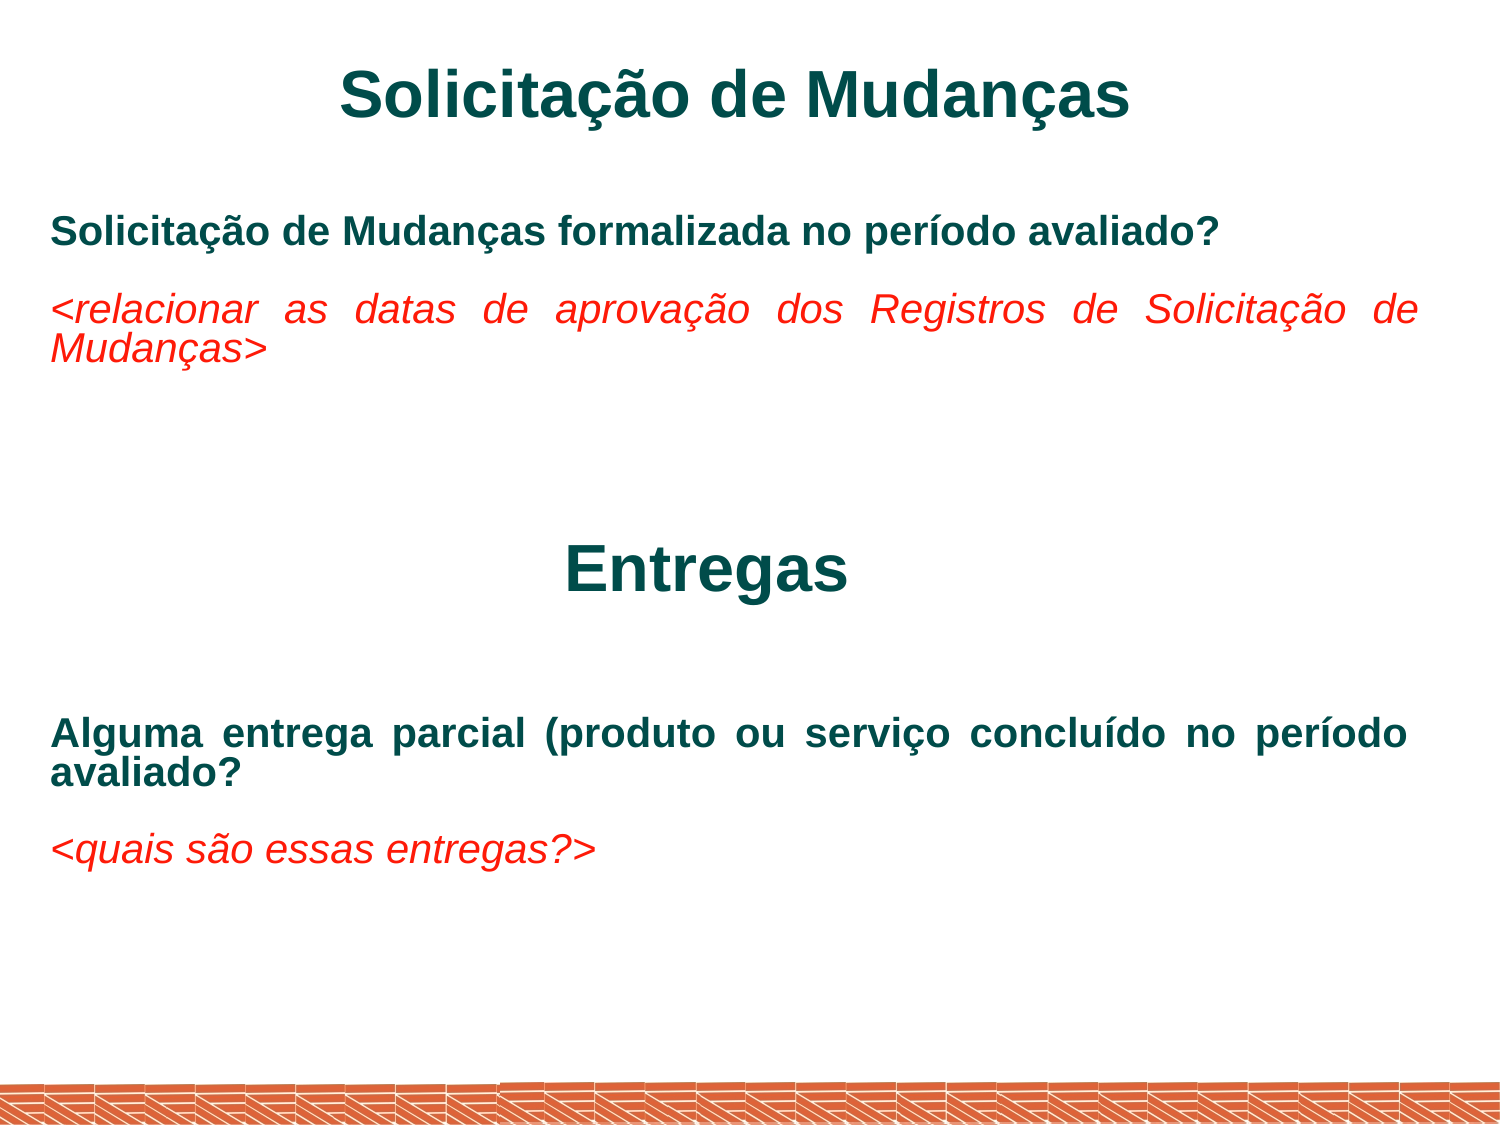

Solicitação de Mudanças
Solicitação de Mudanças formalizada no período avaliado?
<relacionar as datas de aprovação dos Registros de Solicitação de Mudanças>
Entregas
Alguma entrega parcial (produto ou serviço concluído no período avaliado?
<quais são essas entregas?>